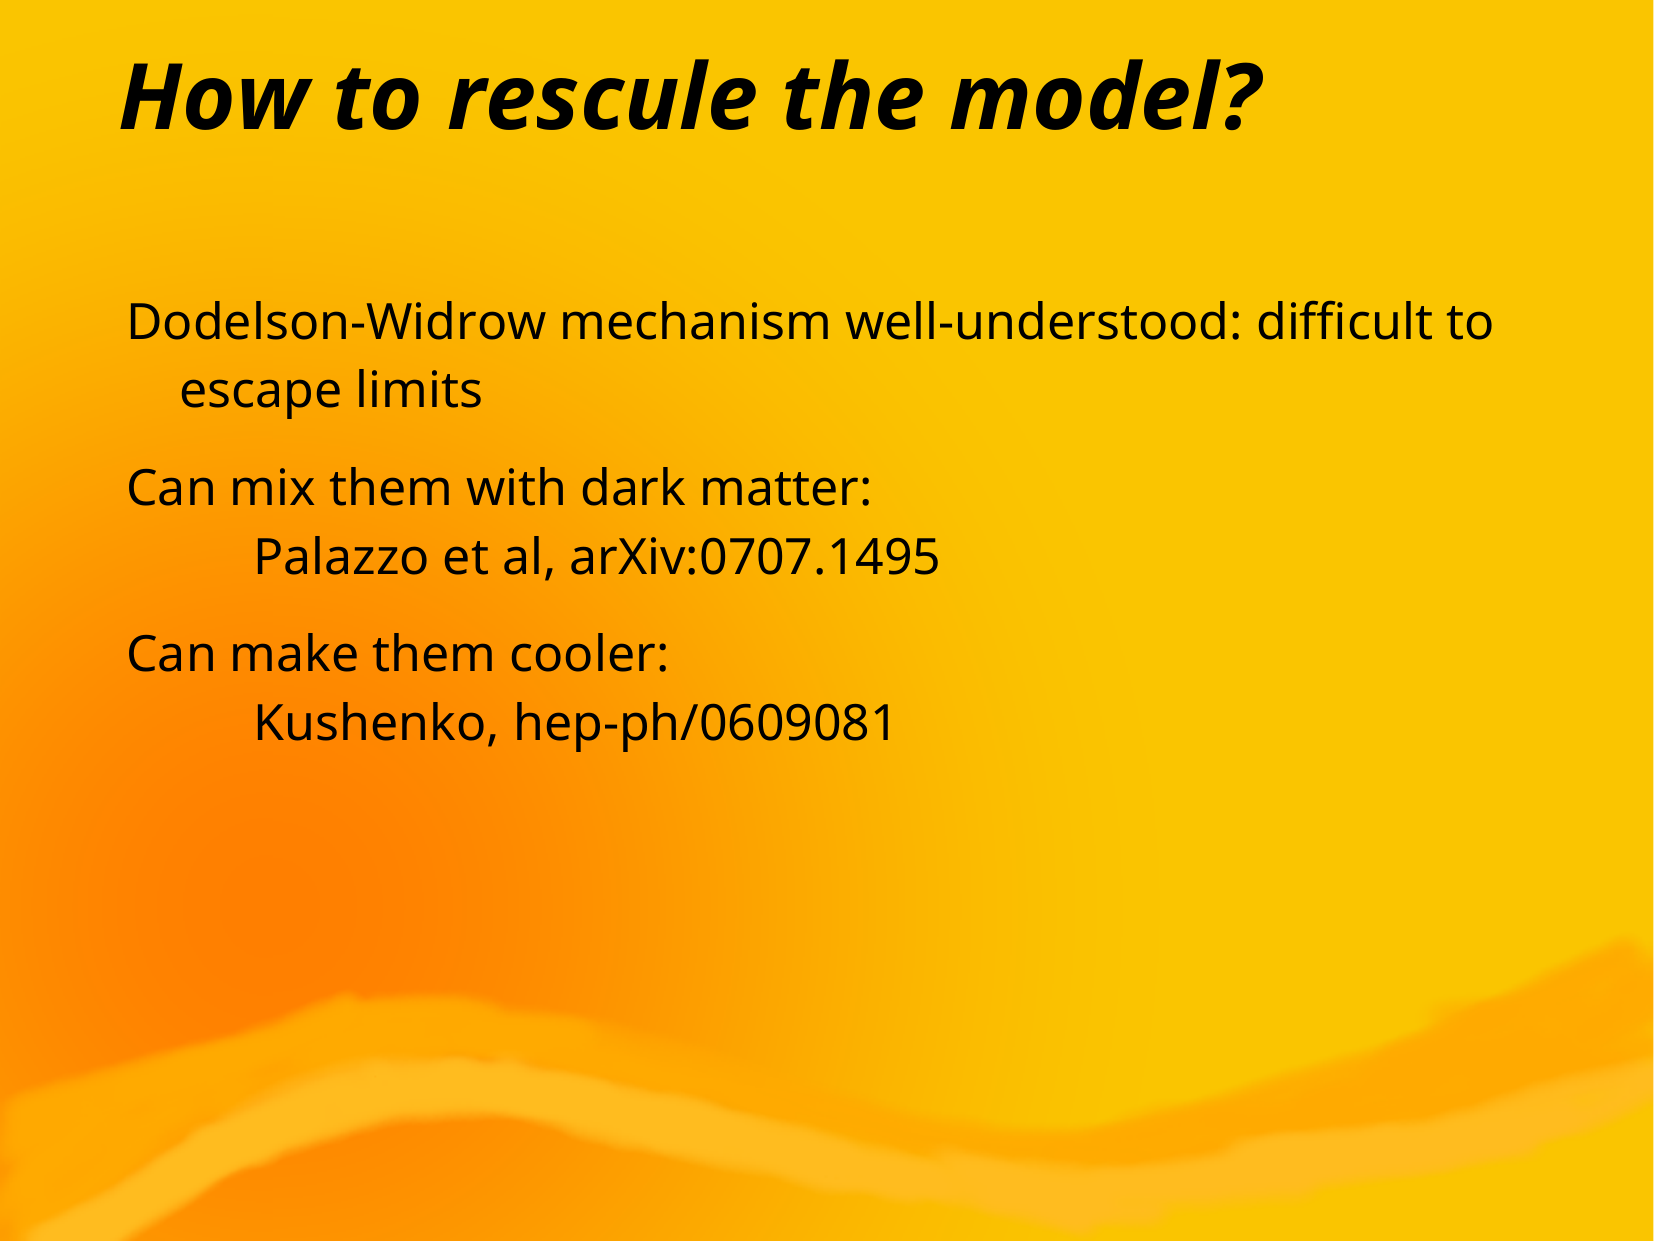

# How to rescule the model?
Dodelson-Widrow mechanism well-understood: difficult to escape limits
Can mix them with dark matter:
	Palazzo et al, arXiv:0707.1495
Can make them cooler:
	Kushenko, hep-ph/0609081